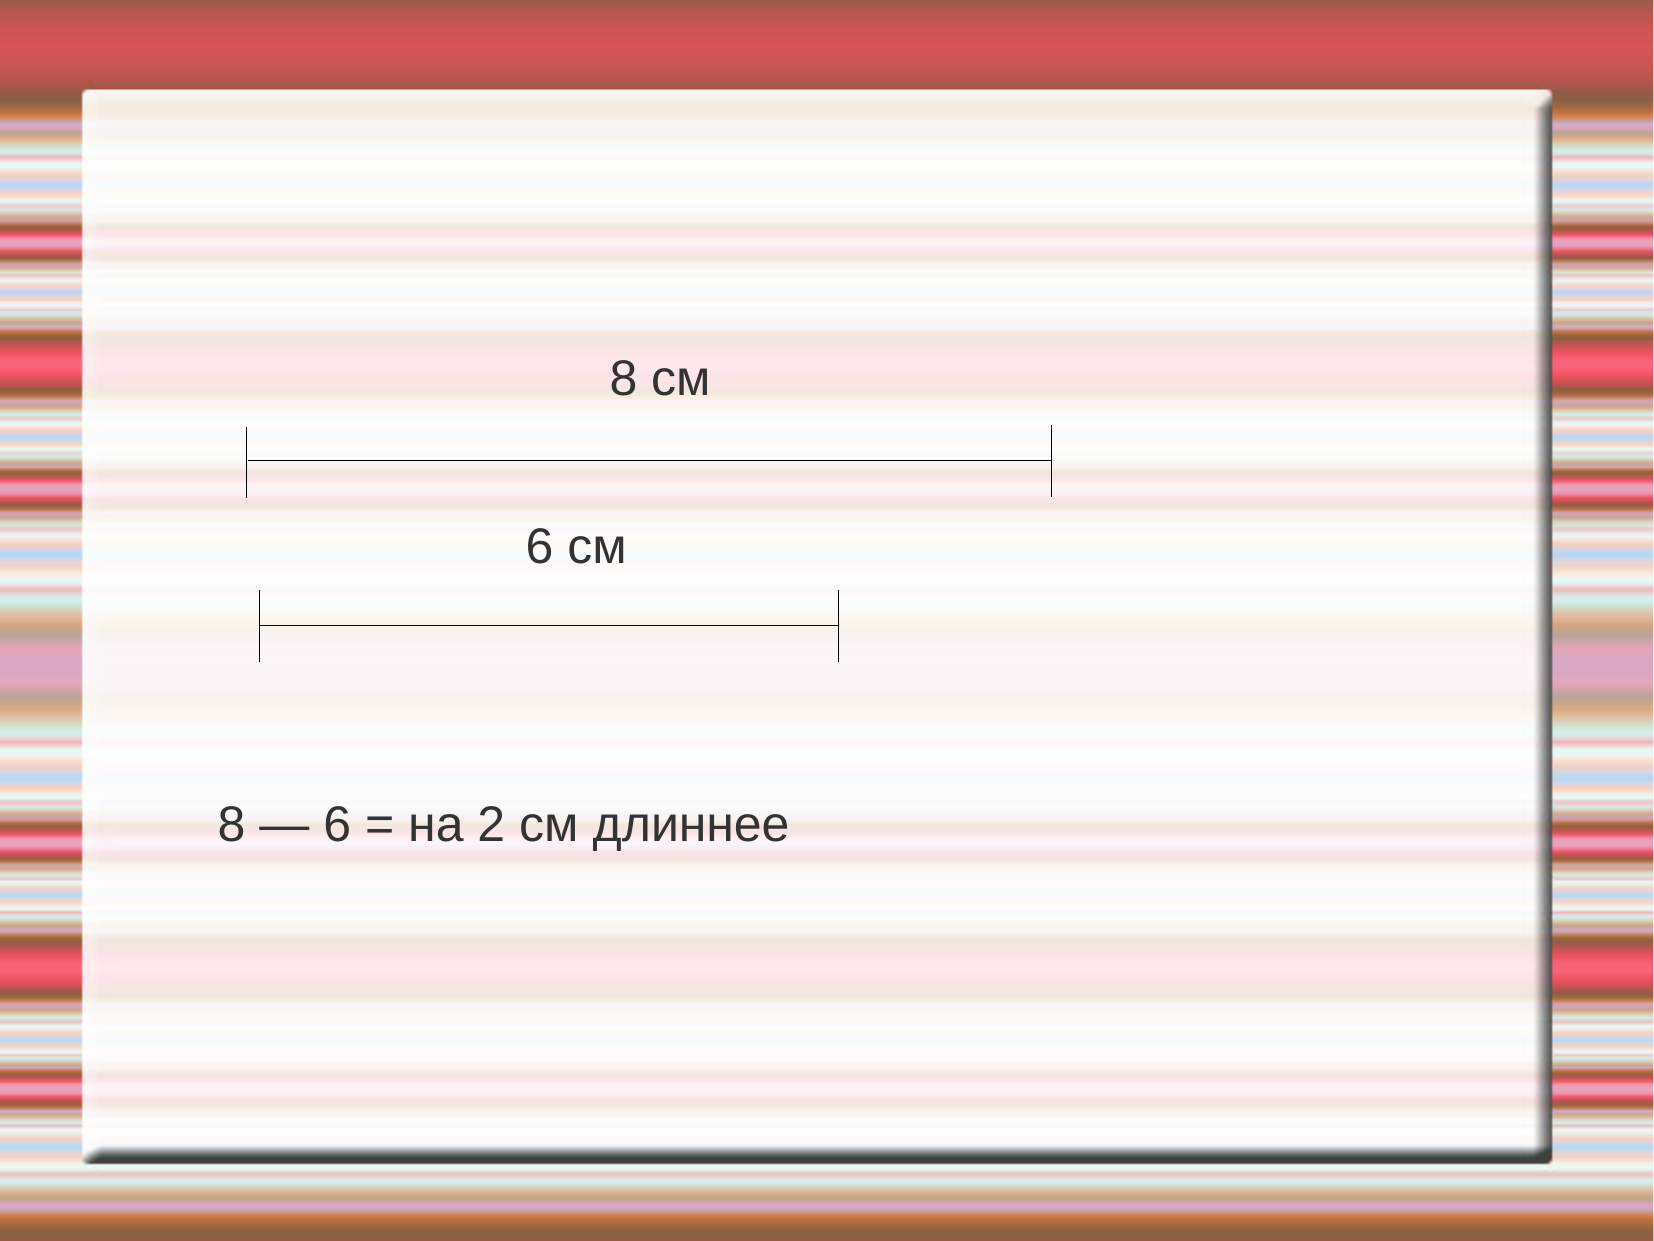

#
 8 см
 6 см
8 — 6 = на 2 см длиннее